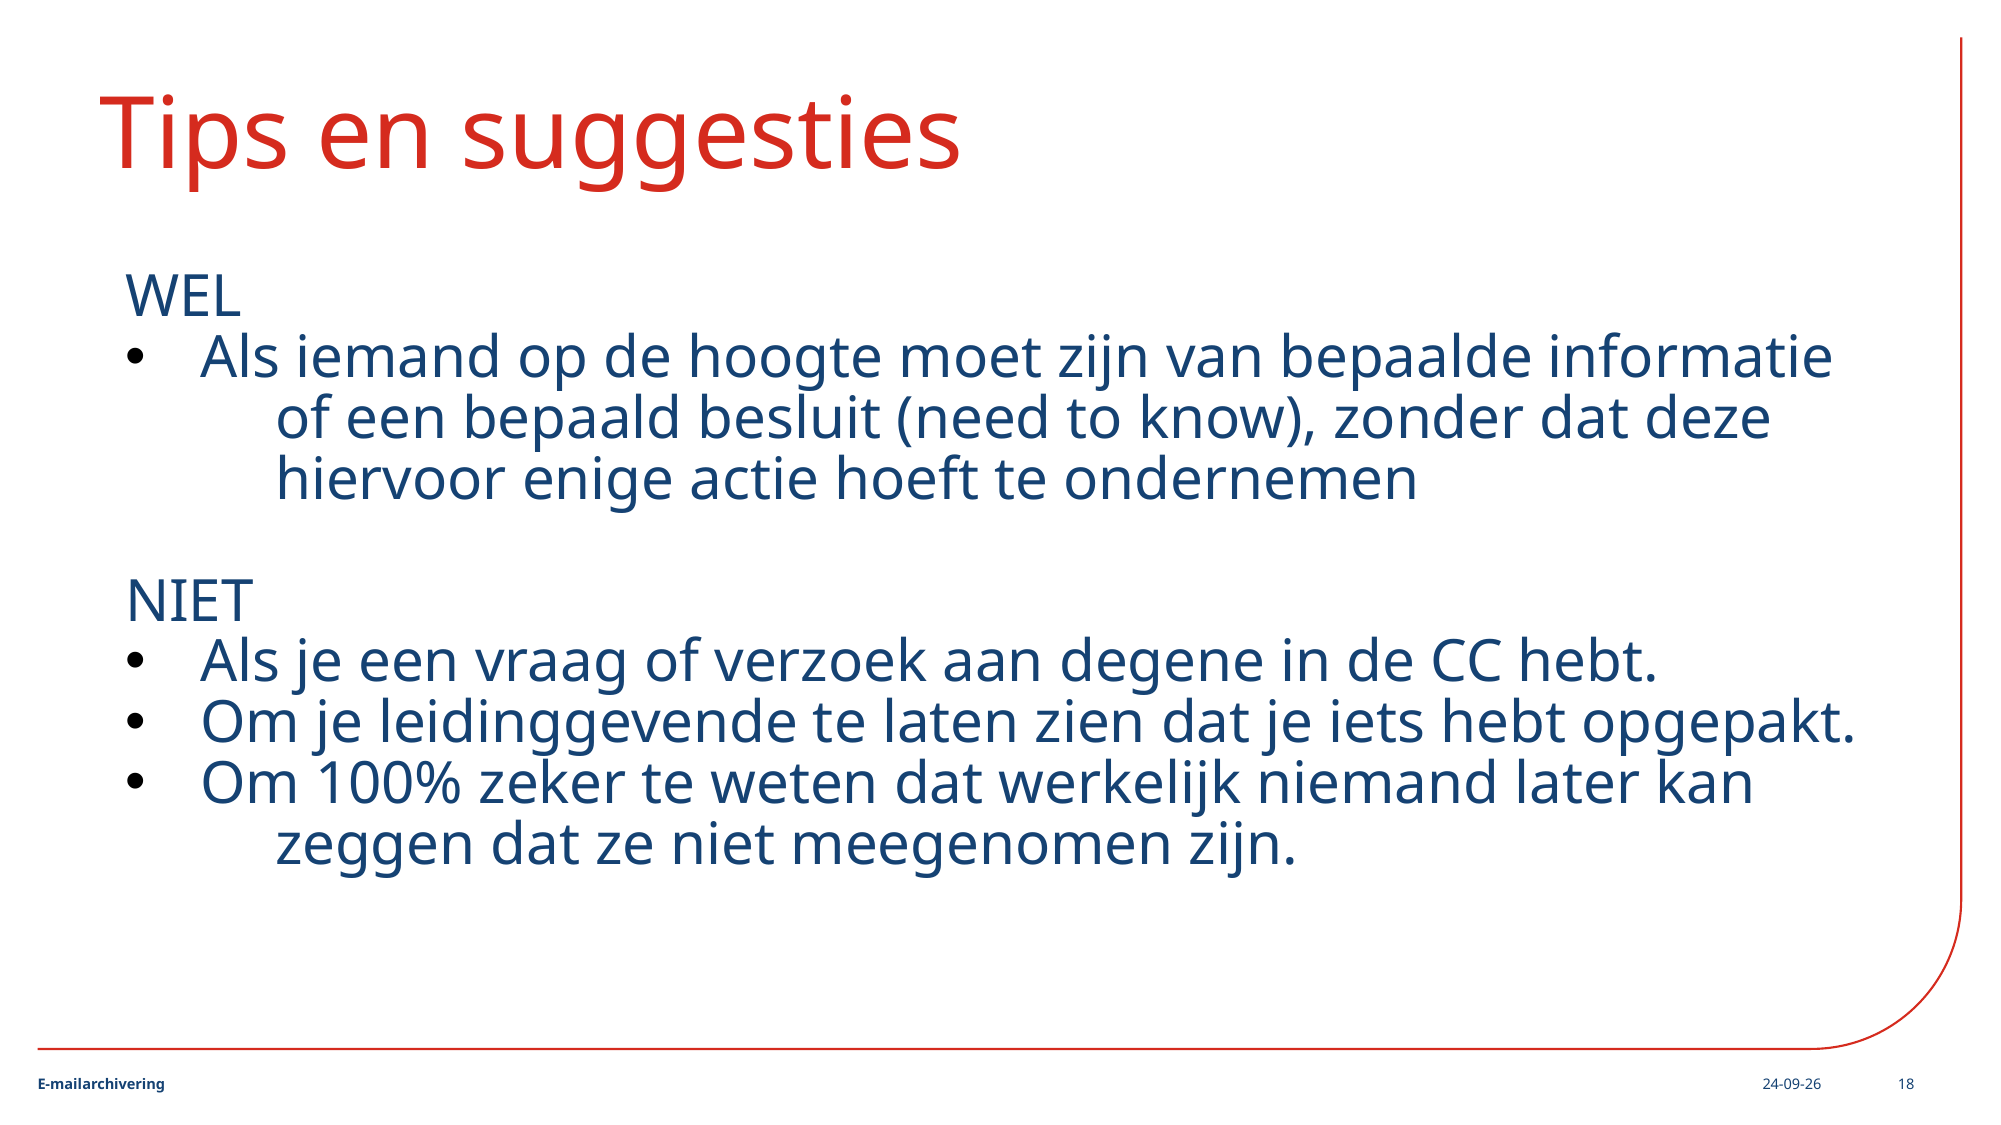

# Tips en suggesties
WEL
Als iemand op de hoogte moet zijn van bepaalde informatie of een bepaald besluit (need to know), zonder dat deze hiervoor enige actie hoeft te ondernemen
NIET
Als je een vraag of verzoek aan degene in de CC hebt.
Om je leidinggevende te laten zien dat je iets hebt opgepakt.
Om 100% zeker te weten dat werkelijk niemand later kan zeggen dat ze niet meegenomen zijn.